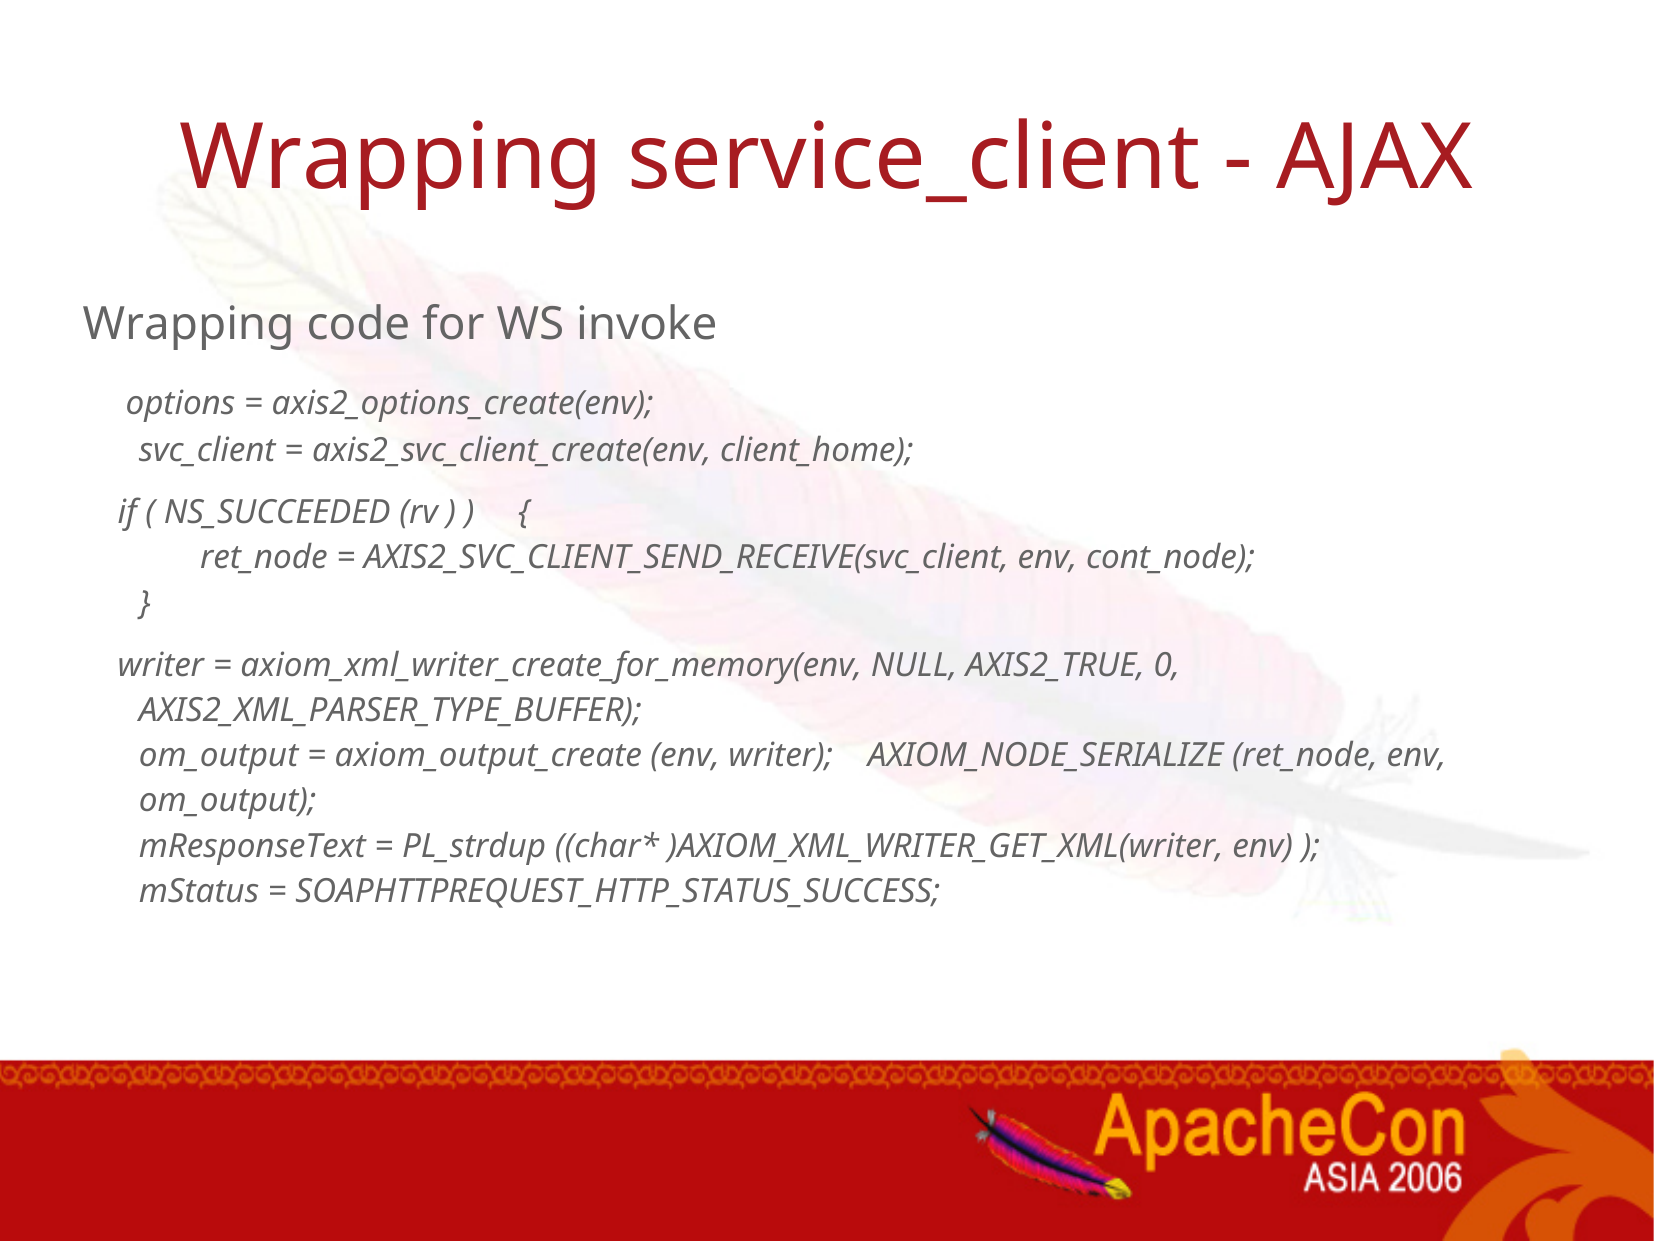

# Wrapping service_client - AJAX
Wrapping code for WS invoke
 options = axis2_options_create(env);
svc_client = axis2_svc_client_create(env, client_home);
 if ( NS_SUCCEEDED (rv ) ) {
 ret_node = AXIS2_SVC_CLIENT_SEND_RECEIVE(svc_client, env, cont_node);
}
 writer = axiom_xml_writer_create_for_memory(env, NULL, AXIS2_TRUE, 0, AXIS2_XML_PARSER_TYPE_BUFFER);
om_output = axiom_output_create (env, writer); AXIOM_NODE_SERIALIZE (ret_node, env, om_output);
mResponseText = PL_strdup ((char* )AXIOM_XML_WRITER_GET_XML(writer, env) );
mStatus = SOAPHTTPREQUEST_HTTP_STATUS_SUCCESS;